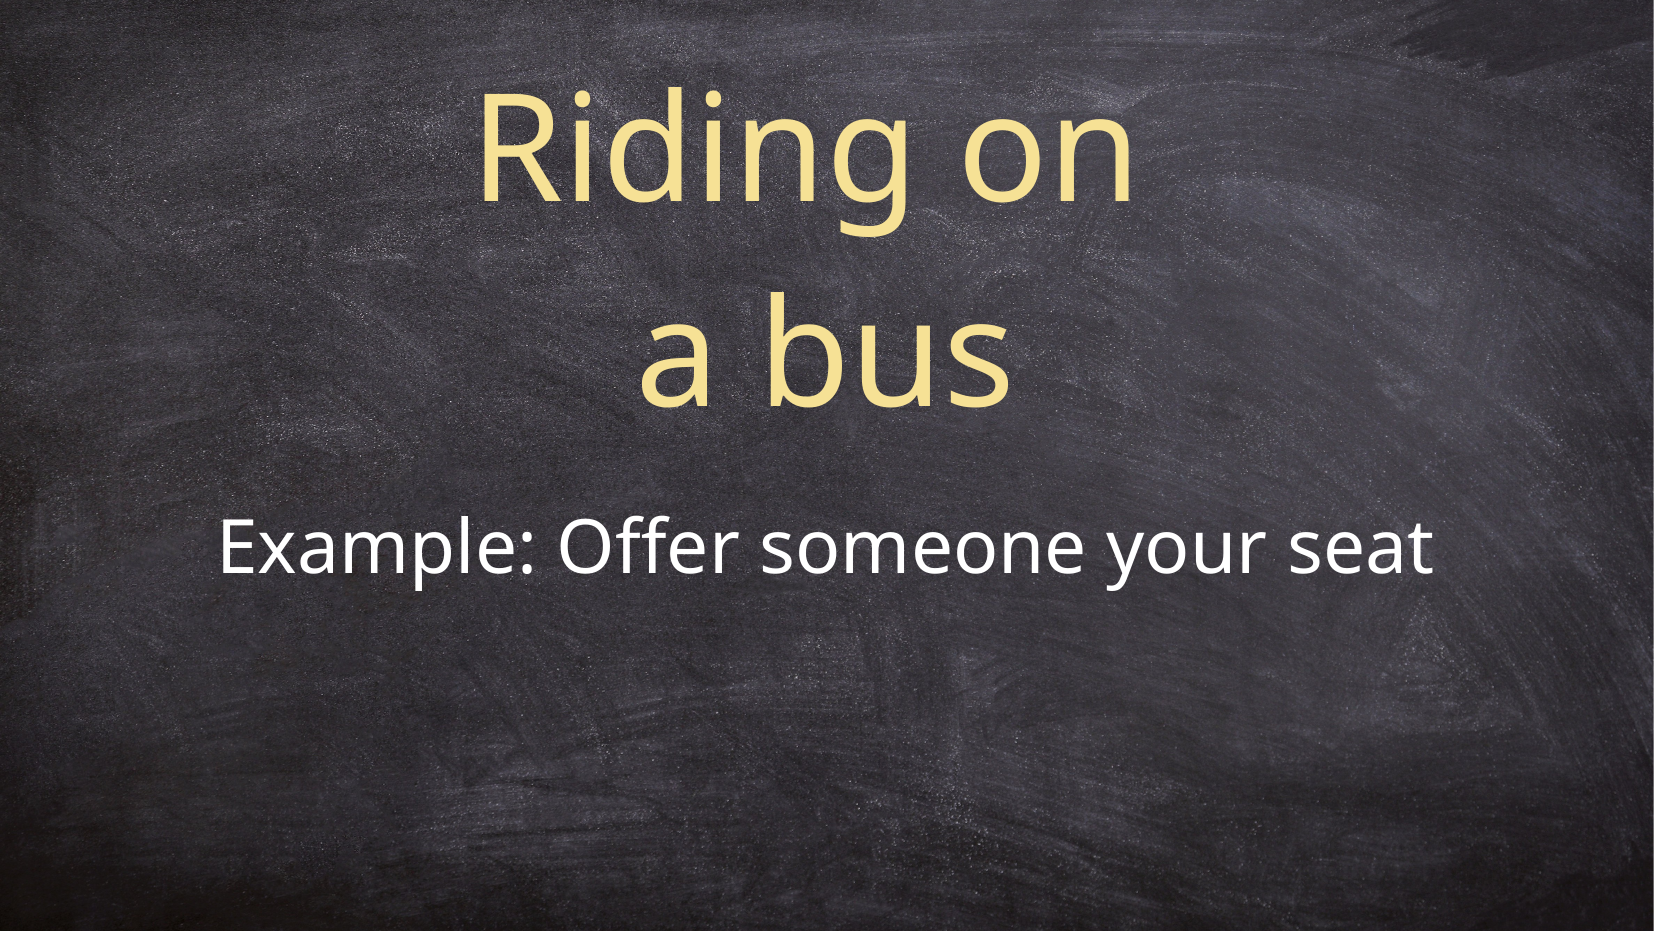

# Riding on
a bus
Example: Offer someone your seat